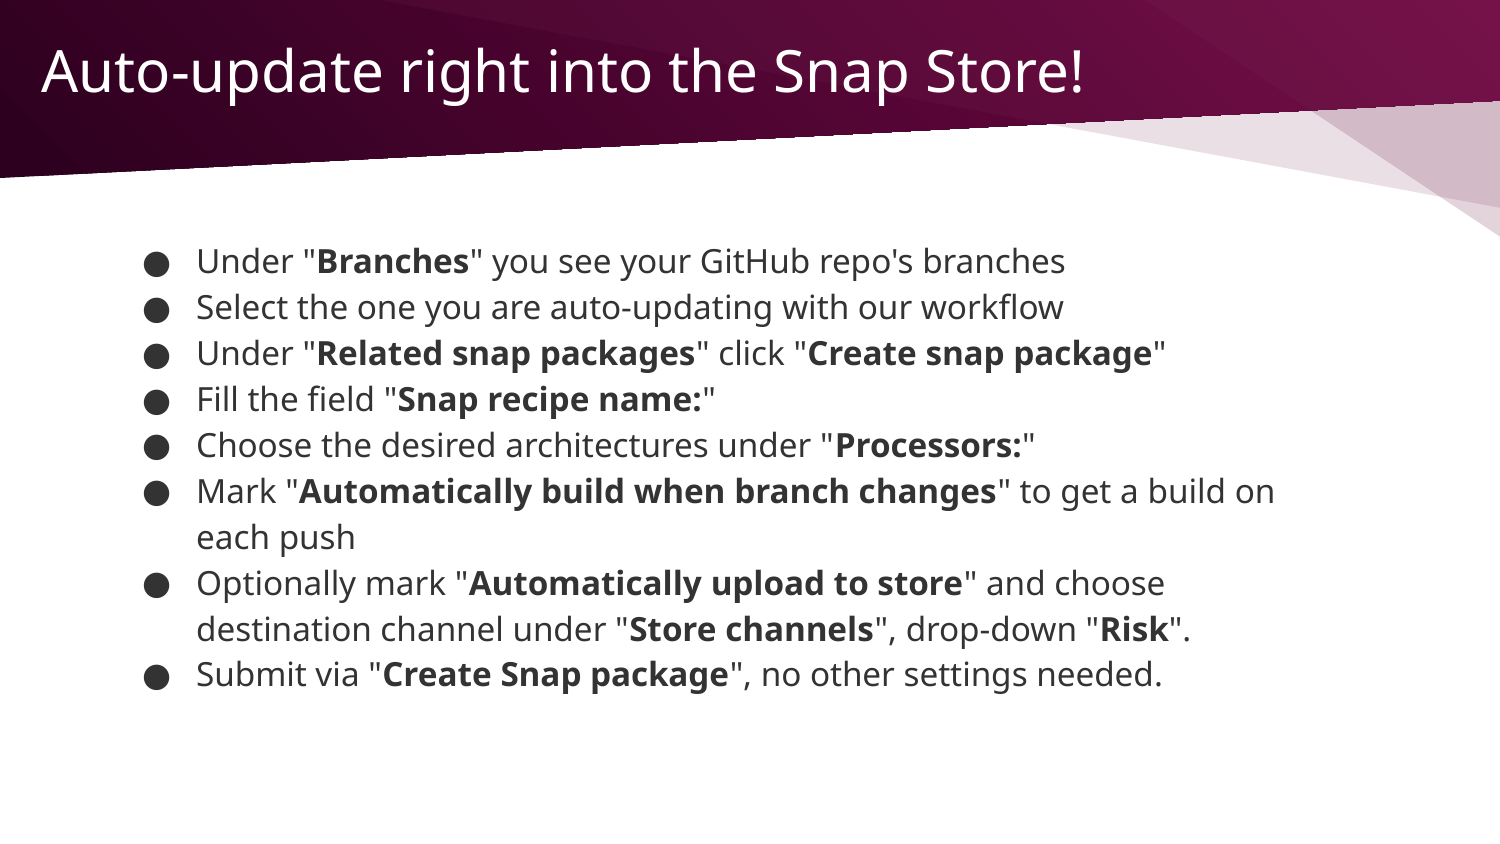

Auto-update right into the Snap Store!
# Under "Branches" you see your GitHub repo's branches
Select the one you are auto-updating with our workflow
Under "Related snap packages" click "Create snap package"
Fill the field "Snap recipe name:"
Choose the desired architectures under "Processors:"
Mark "Automatically build when branch changes" to get a build on each push
Optionally mark "Automatically upload to store" and choose destination channel under "Store channels", drop-down "Risk".
Submit via "Create Snap package", no other settings needed.